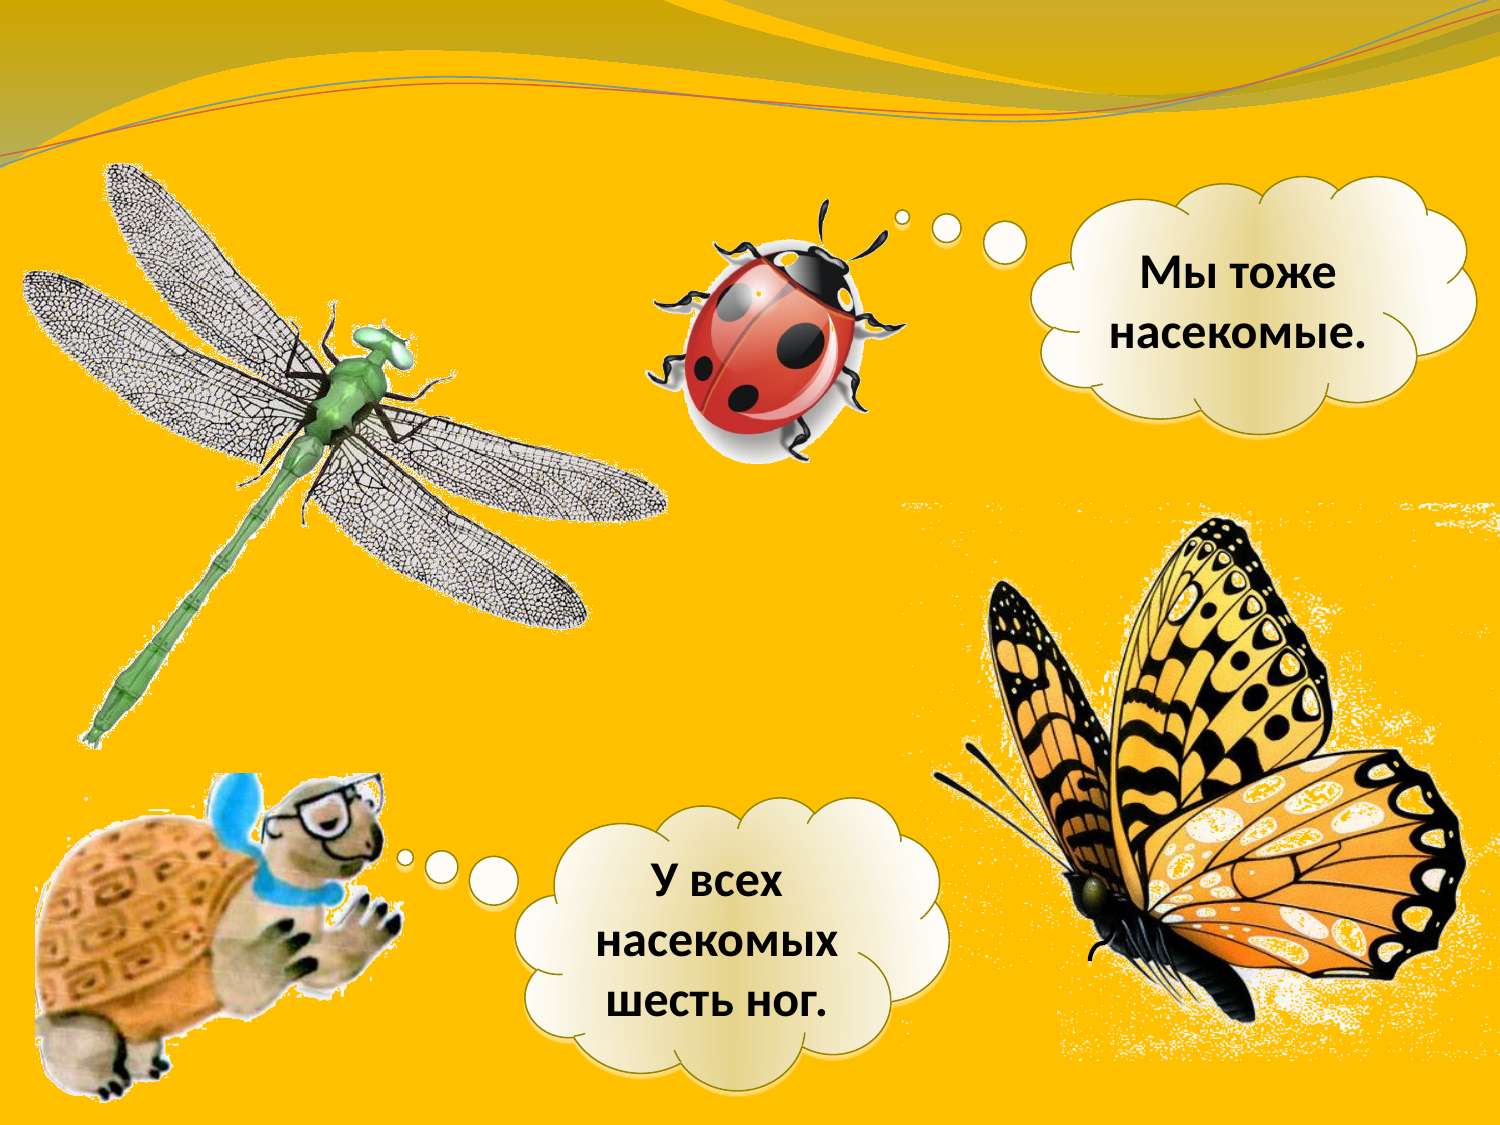

Мы тоже насекомые.
У всех насекомых шесть ног.